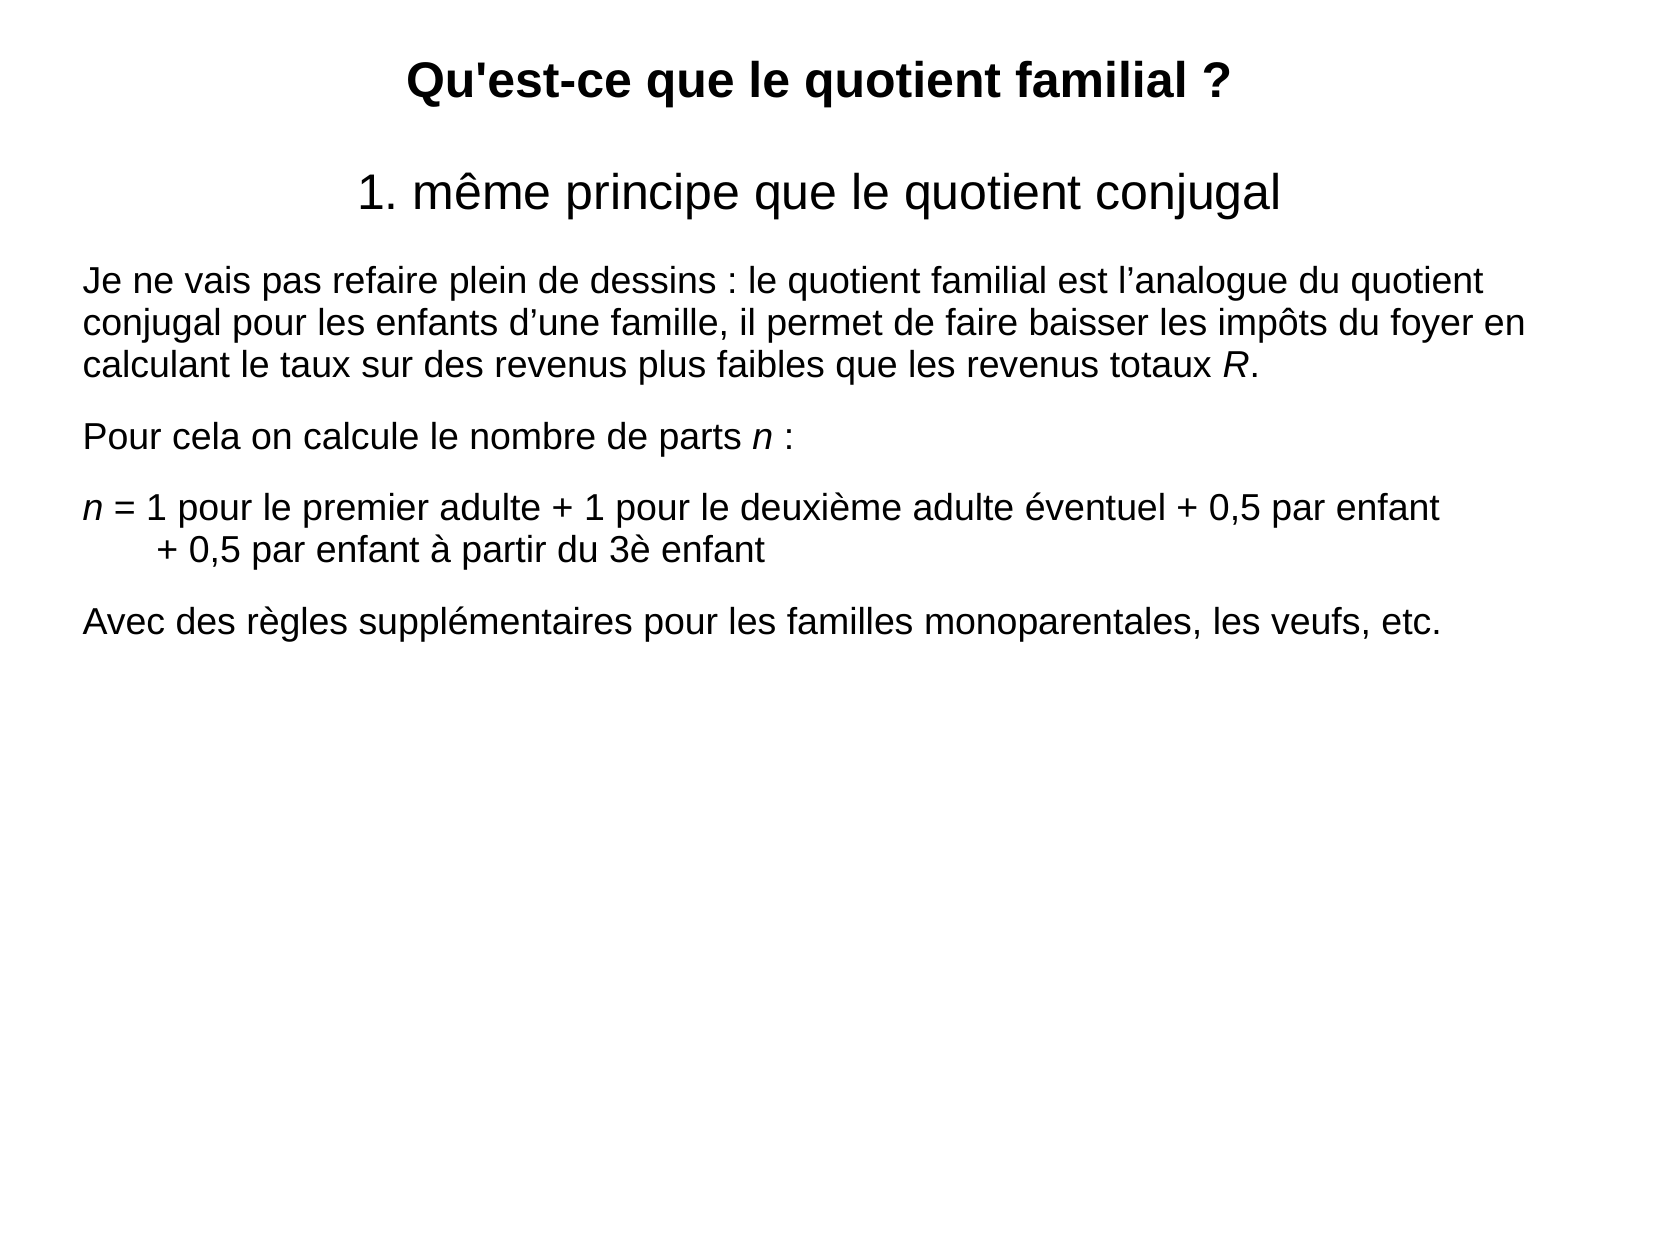

Qu'est-ce que le quotient familial ?
1. même principe que le quotient conjugal
# Je ne vais pas refaire plein de dessins : le quotient familial est l’analogue du quotient conjugal pour les enfants d’une famille, il permet de faire baisser les impôts du foyer en calculant le taux sur des revenus plus faibles que les revenus totaux R.
Pour cela on calcule le nombre de parts n :
n = 1 pour le premier adulte + 1 pour le deuxième adulte éventuel + 0,5 par enfant 	 		+ 0,5 par enfant à partir du 3è enfant
Avec des règles supplémentaires pour les familles monoparentales, les veufs, etc.